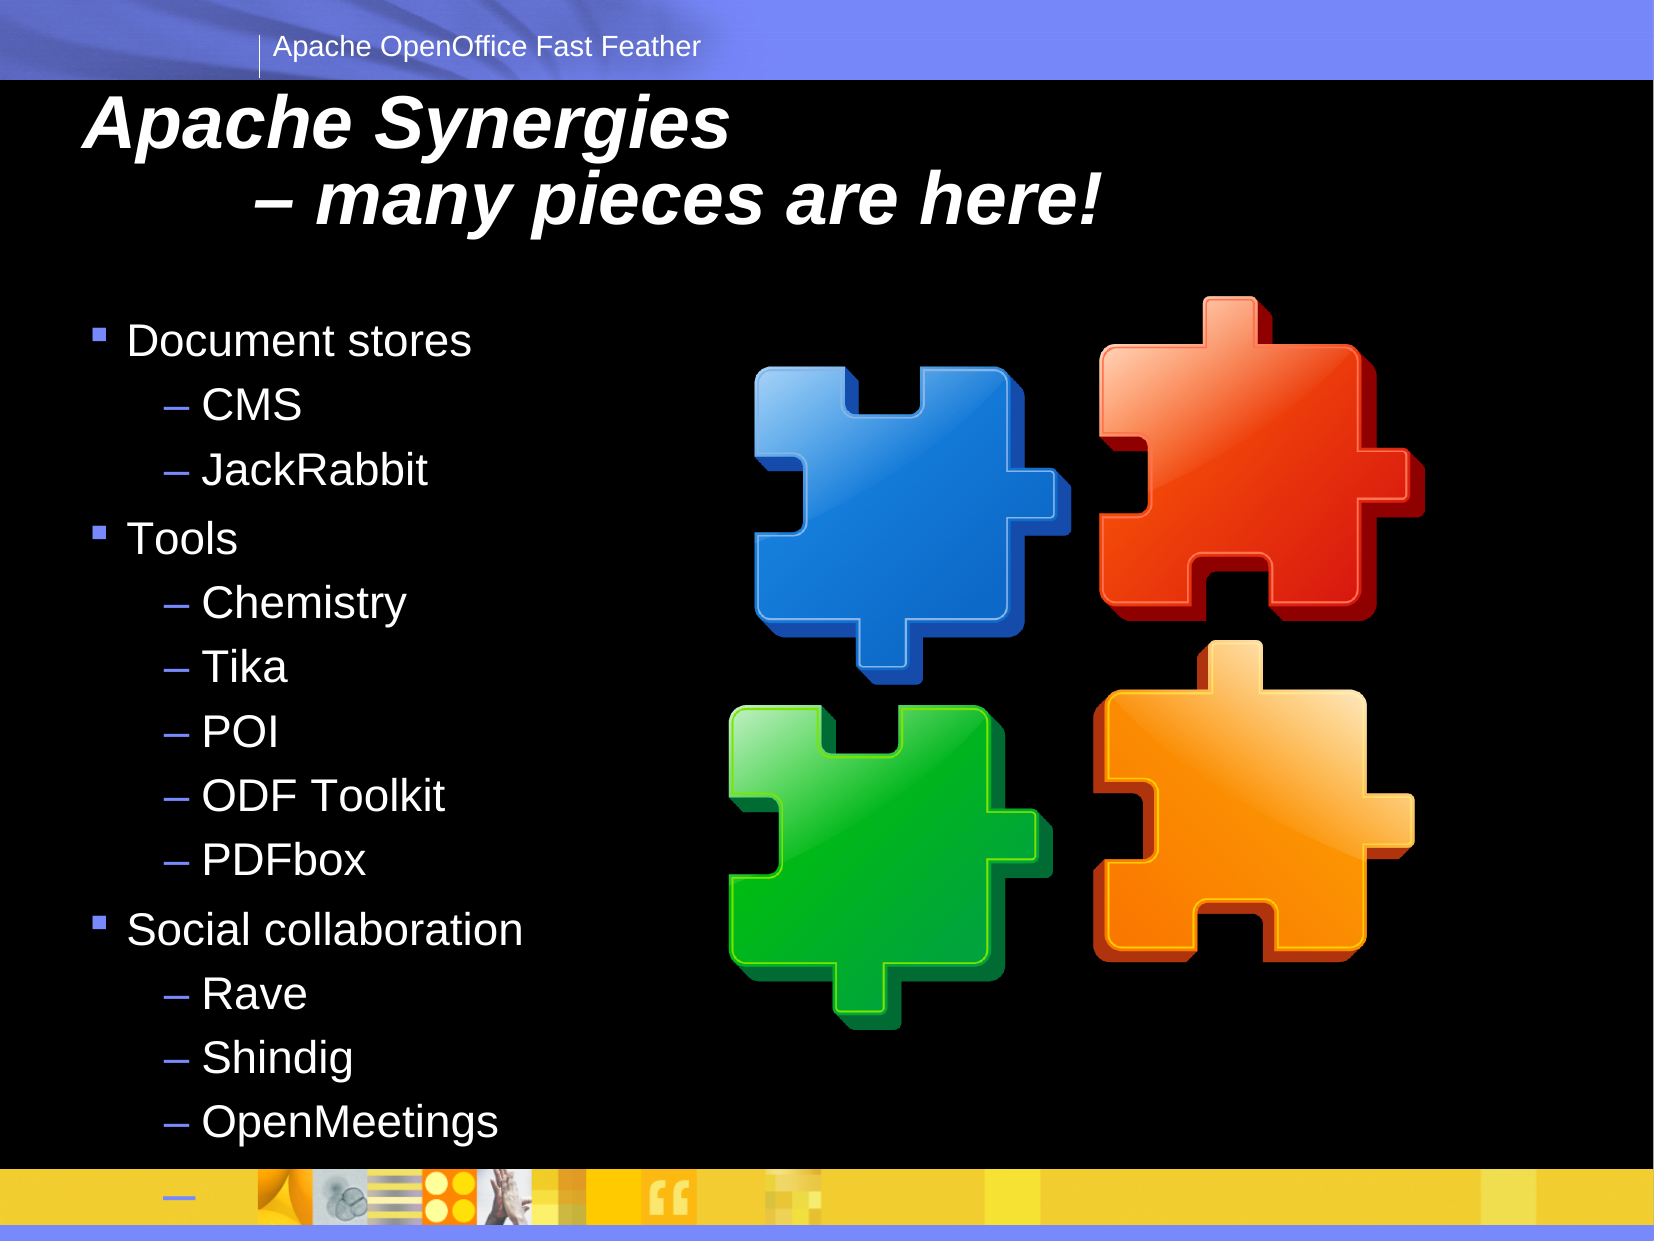

# Apache Synergies – many pieces are here!
Document stores
CMS
JackRabbit
Tools
Chemistry
Tika
POI
ODF Toolkit
PDFbox
Social collaboration
Rave
Shindig
OpenMeetings